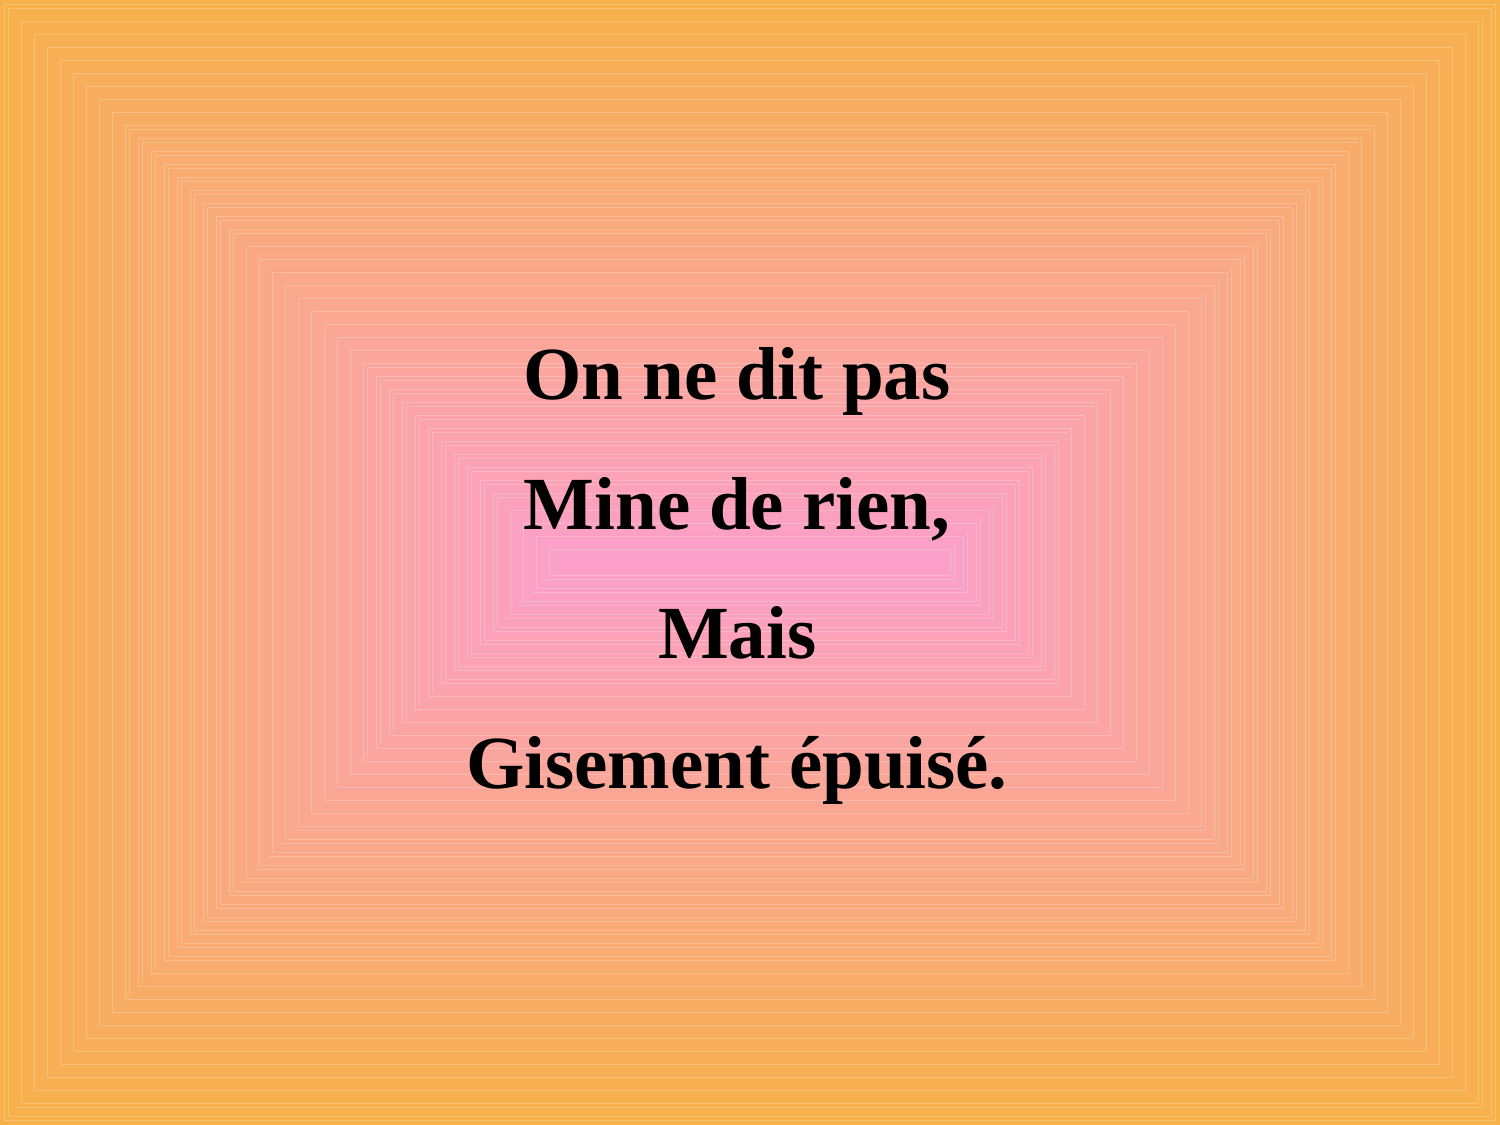

On ne dit pas
Mine de rien,
Mais
Gisement épuisé.